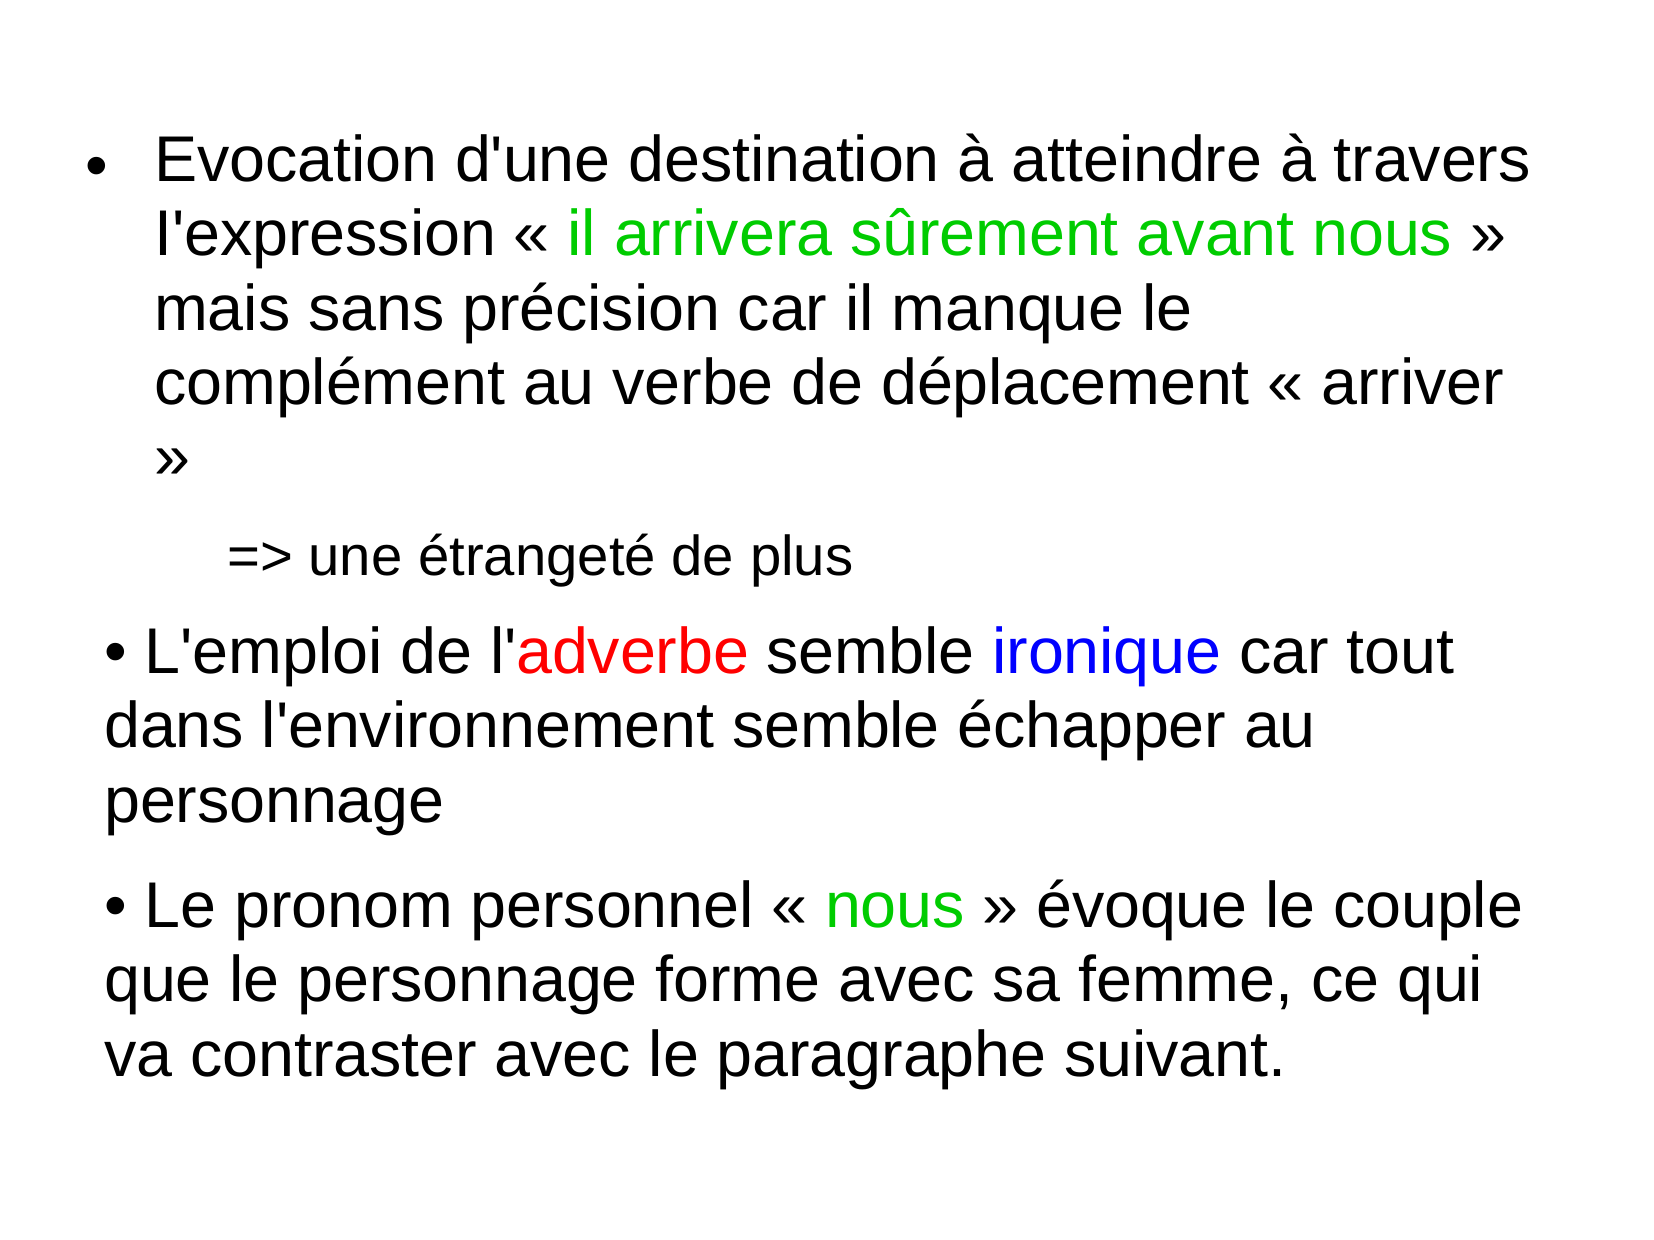

Evocation d'une destination à atteindre à travers I'expression « il arrivera sûrement avant nous » mais sans précision car il manque le complément au verbe de déplacement « arriver »
•
=> une étrangeté de plus
• L'emploi de l'adverbe semble ironique car tout dans l'environnement semble échapper au personnage
• Le pronom personnel « nous » évoque le couple que le personnage forme avec sa femme, ce qui va contraster avec le paragraphe suivant.